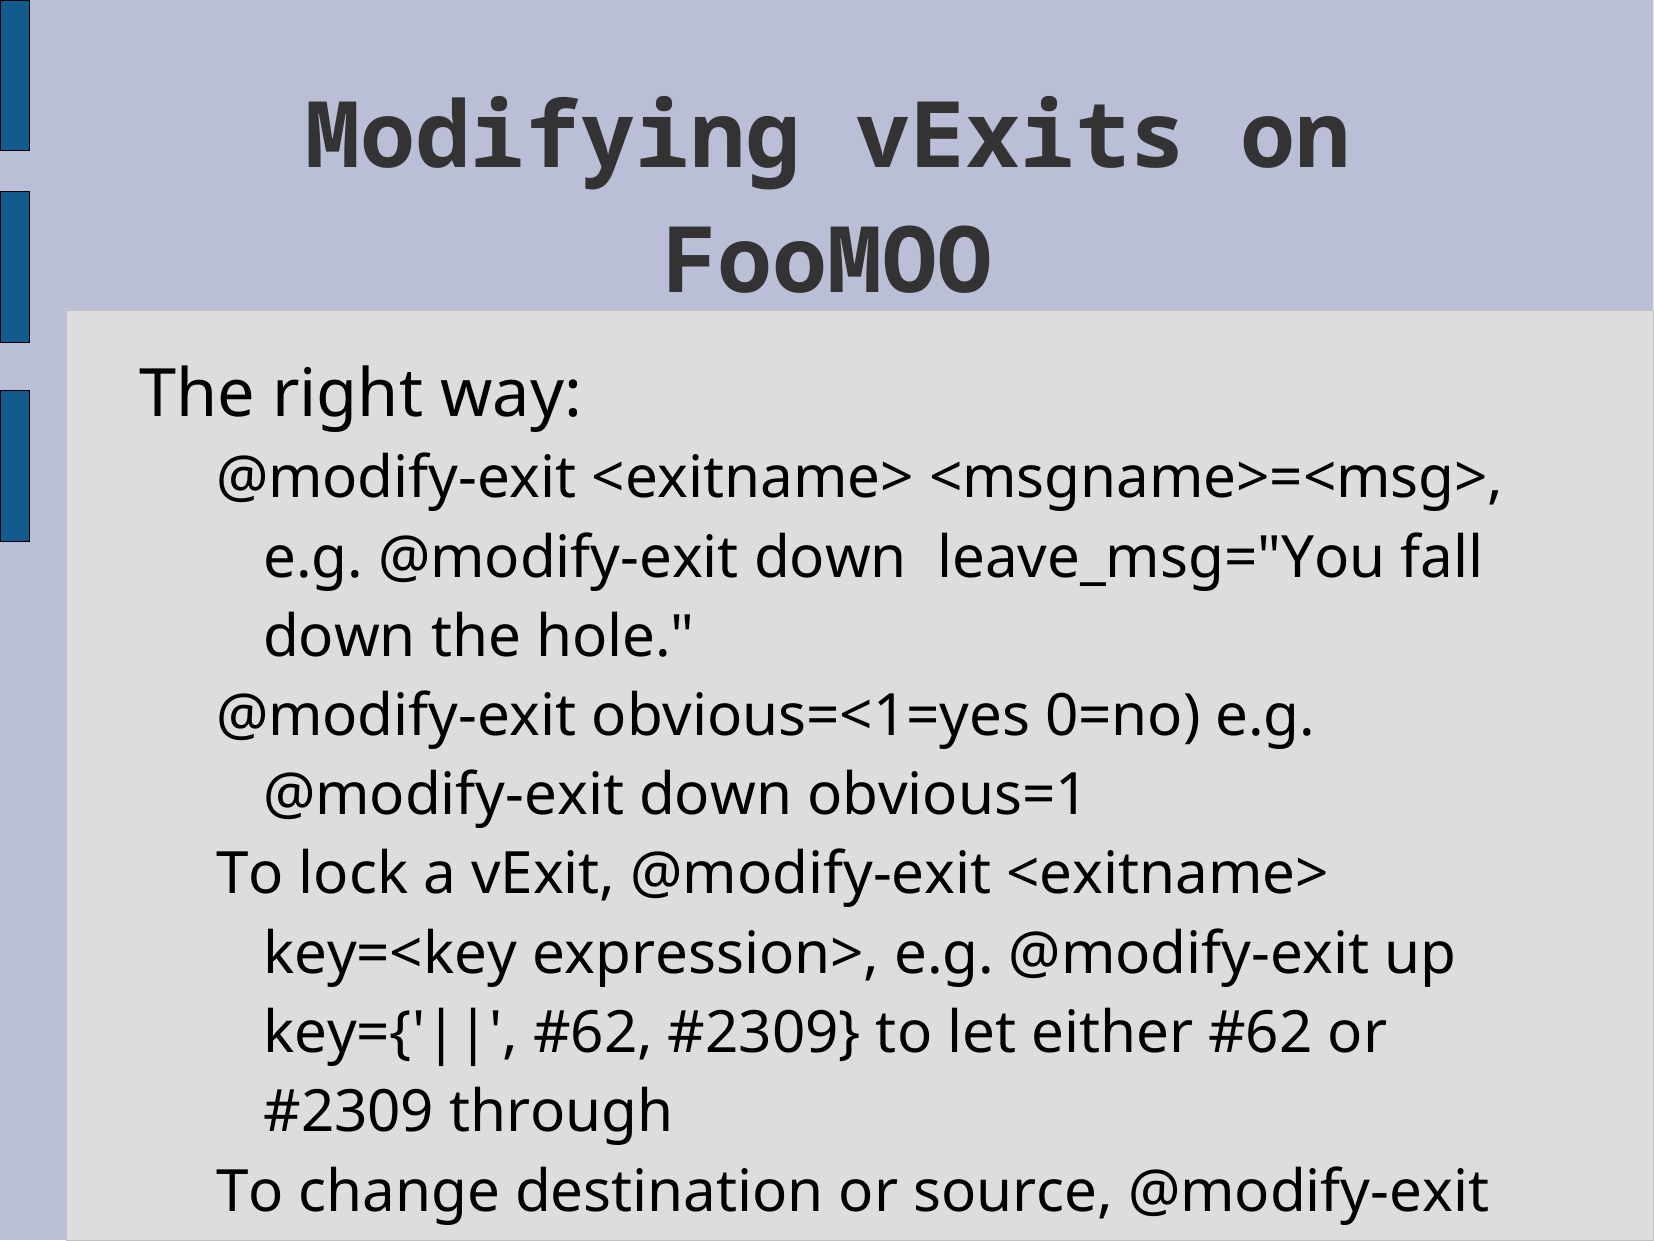

# Modifying vExits on FooMOO
The right way:
@modify-exit <exitname> <msgname>=<msg>, e.g. @modify-exit down leave_msg="You fall down the hole."
@modify-exit obvious=<1=yes 0=no) e.g. @modify-exit down obvious=1
To lock a vExit, @modify-exit <exitname> key=<key expression>, e.g. @modify-exit up key={'||', #62, #2309} to let either #62 or #2309 through
To change destination or source, @modify-exit <exitname> dest=<room#>
The easy way is the same as for Ansible.